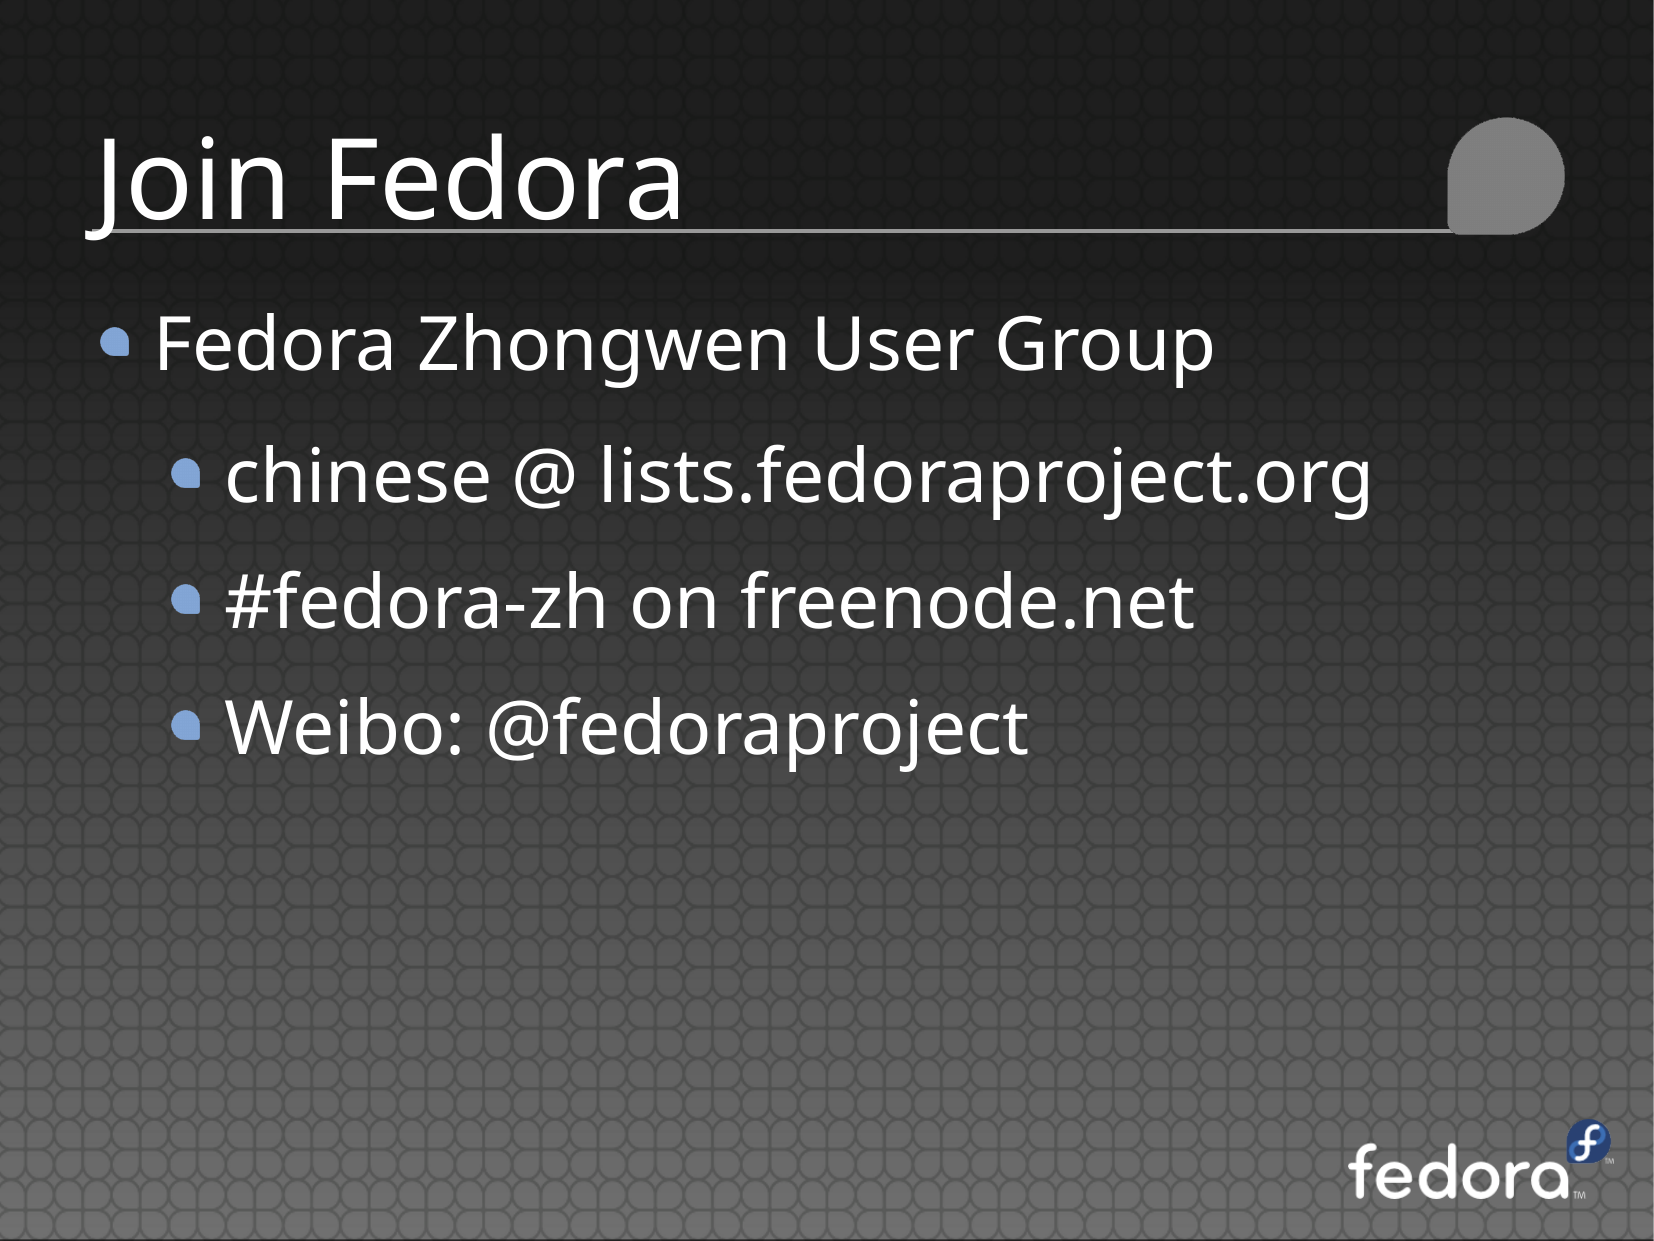

Join Fedora
# Fedora Zhongwen User Group
chinese @ lists.fedoraproject.org
#fedora-zh on freenode.net
Weibo: @fedoraproject